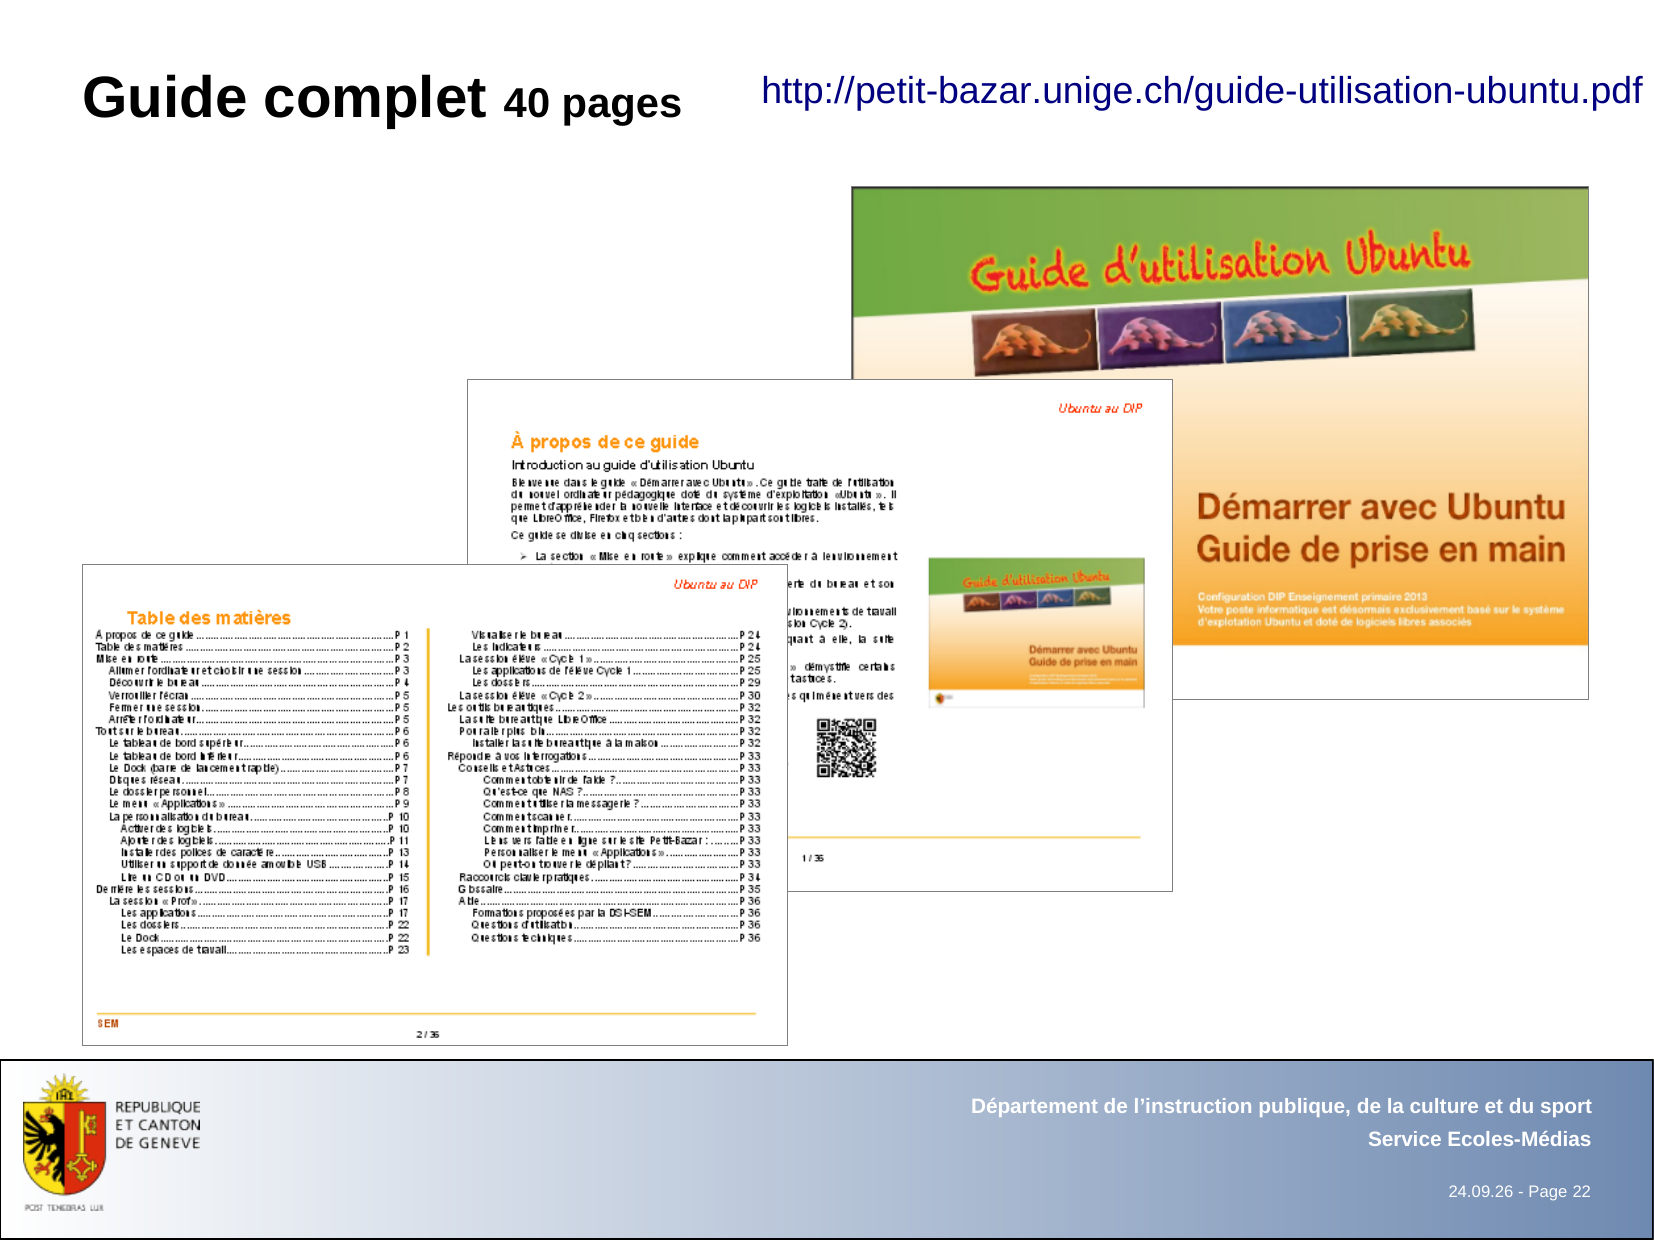

# Guide complet 40 pages
http://petit-bazar.unige.ch/guide-utilisation-ubuntu.pdf
Département
Nom du service ou office